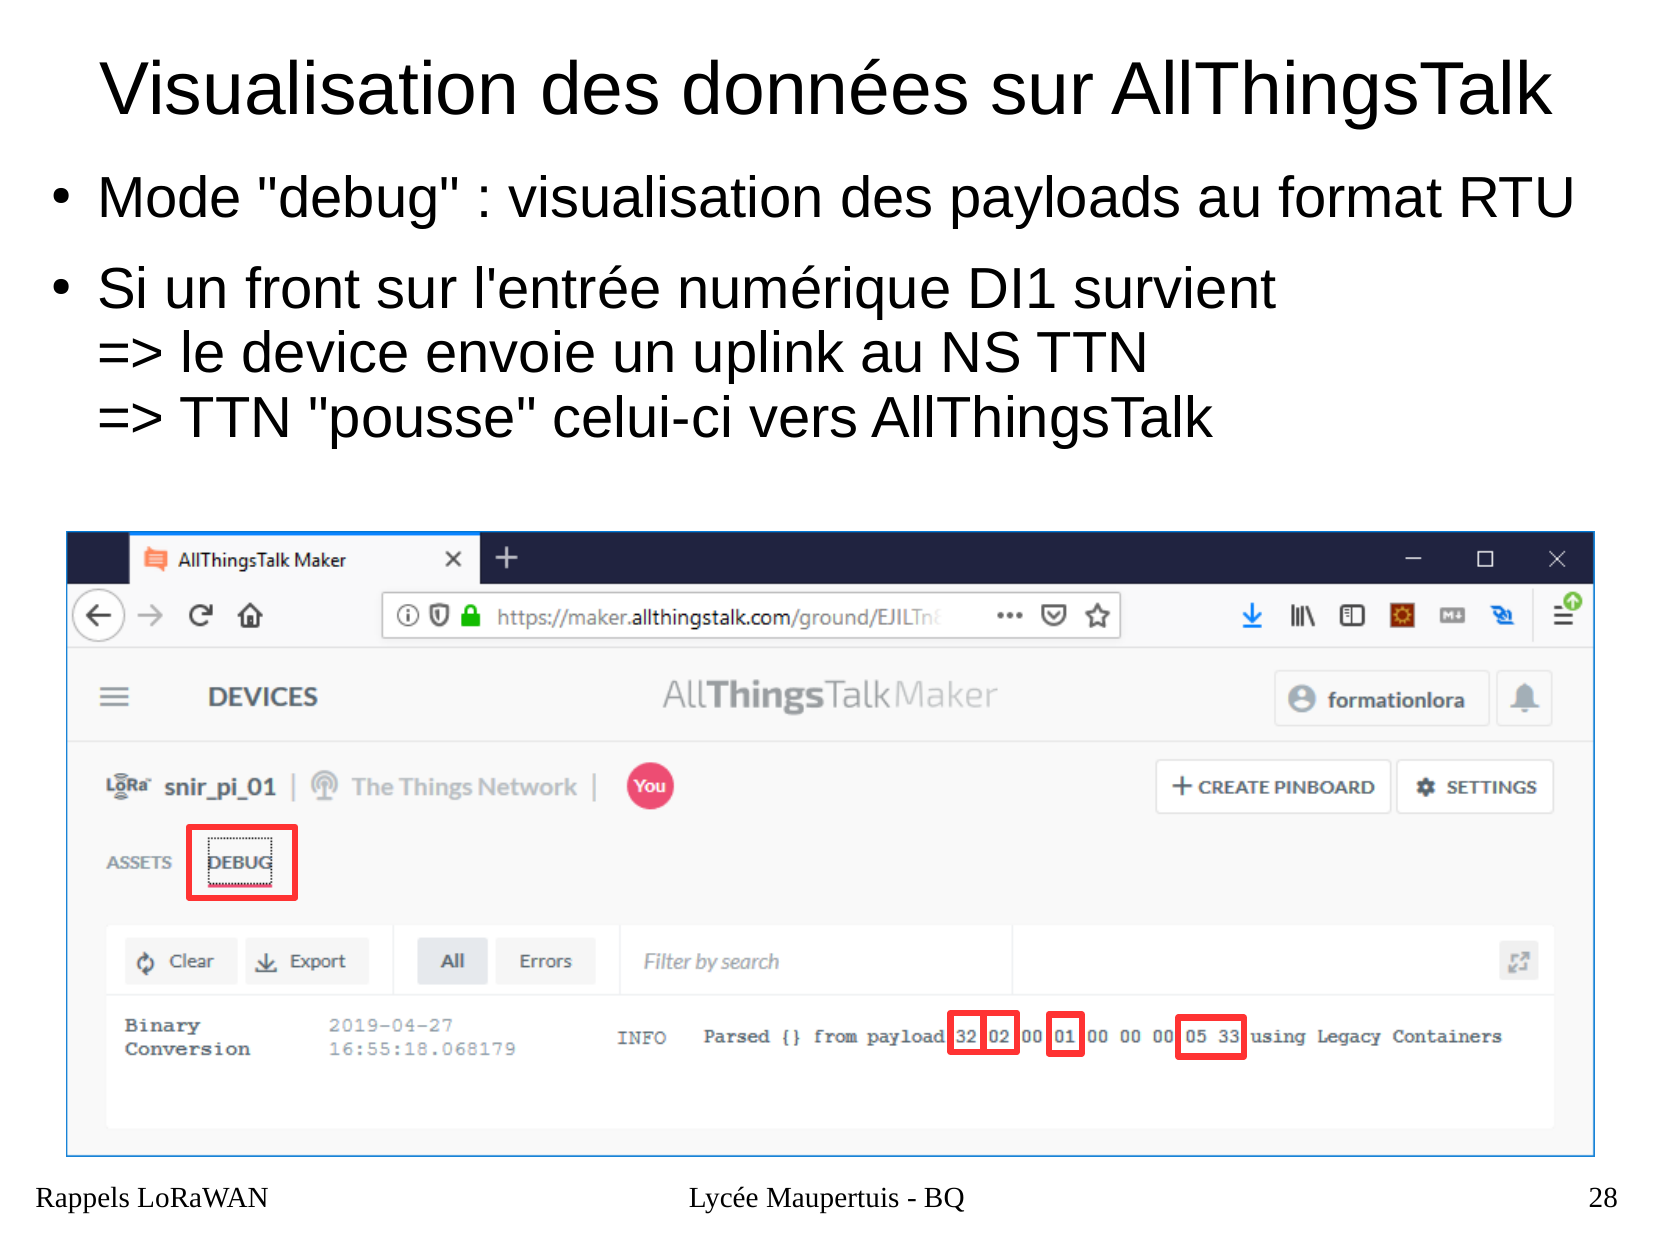

# Visualisation des données sur AllThingsTalk
Mode "debug" : visualisation des payloads au format RTU
Si un front sur l'entrée numérique DI1 survient
=> le device envoie un uplink au NS TTN
=> TTN "pousse" celui-ci vers AllThingsTalk
Rappels LoRaWAN
Lycée Maupertuis - BQ
28